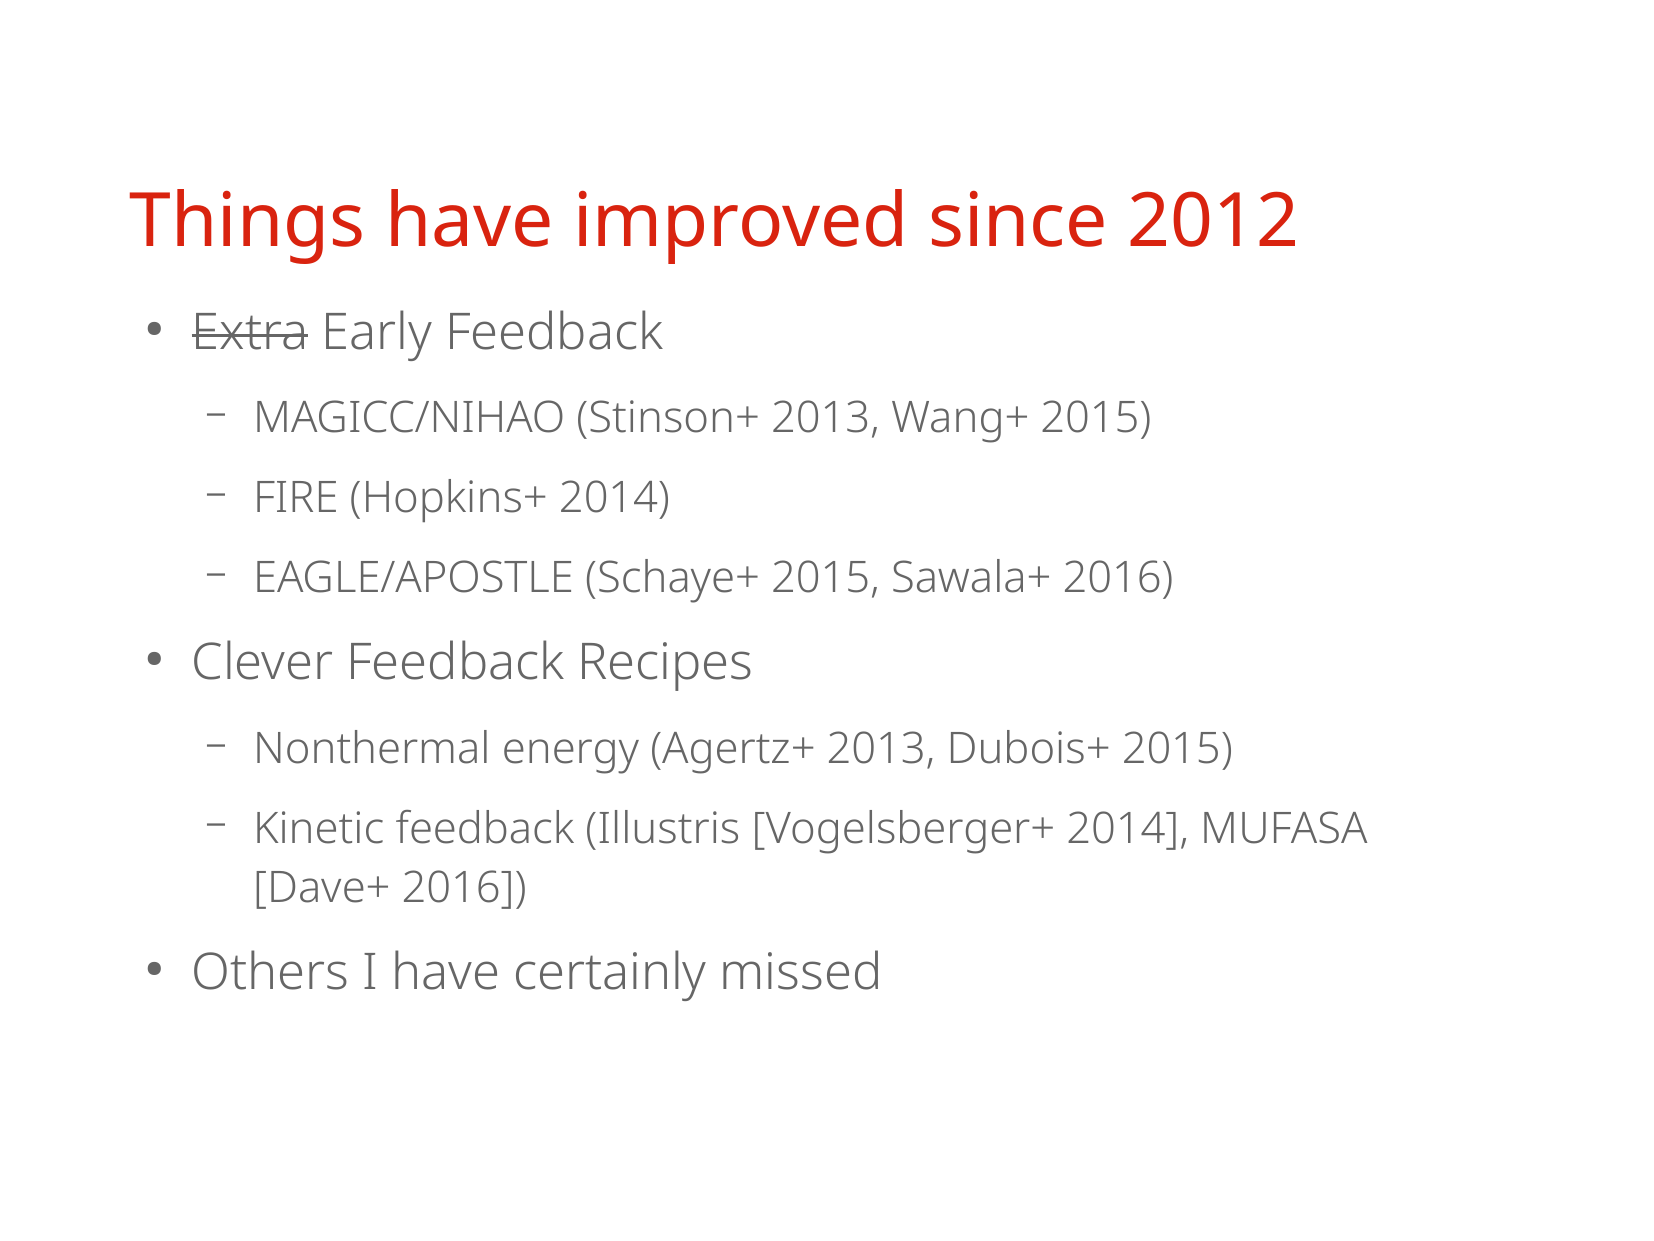

# Things have improved since 2012
Extra Early Feedback
MAGICC/NIHAO (Stinson+ 2013, Wang+ 2015)
FIRE (Hopkins+ 2014)
EAGLE/APOSTLE (Schaye+ 2015, Sawala+ 2016)
Clever Feedback Recipes
Nonthermal energy (Agertz+ 2013, Dubois+ 2015)
Kinetic feedback (Illustris [Vogelsberger+ 2014], MUFASA [Dave+ 2016])
Others I have certainly missed